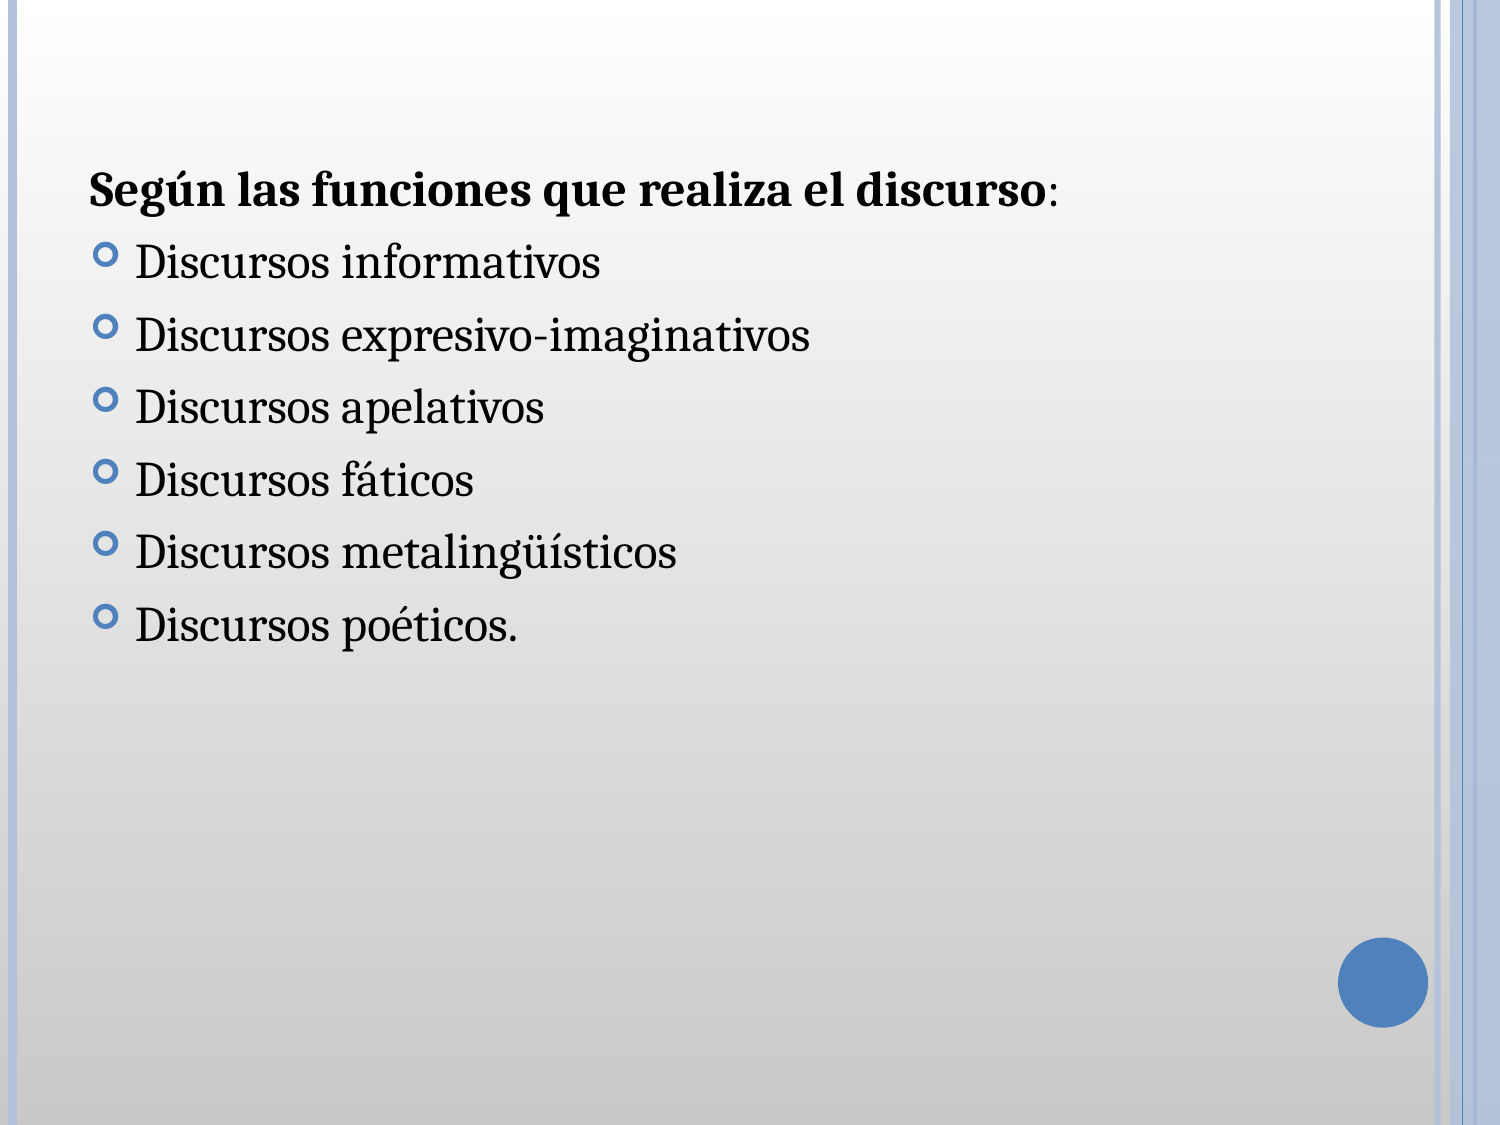

# Según las funciones que realiza el discurso:
Discursos informativos
Discursos expresivo-imaginativos
Discursos apelativos
Discursos fáticos
Discursos metalingüísticos
Discursos poéticos.